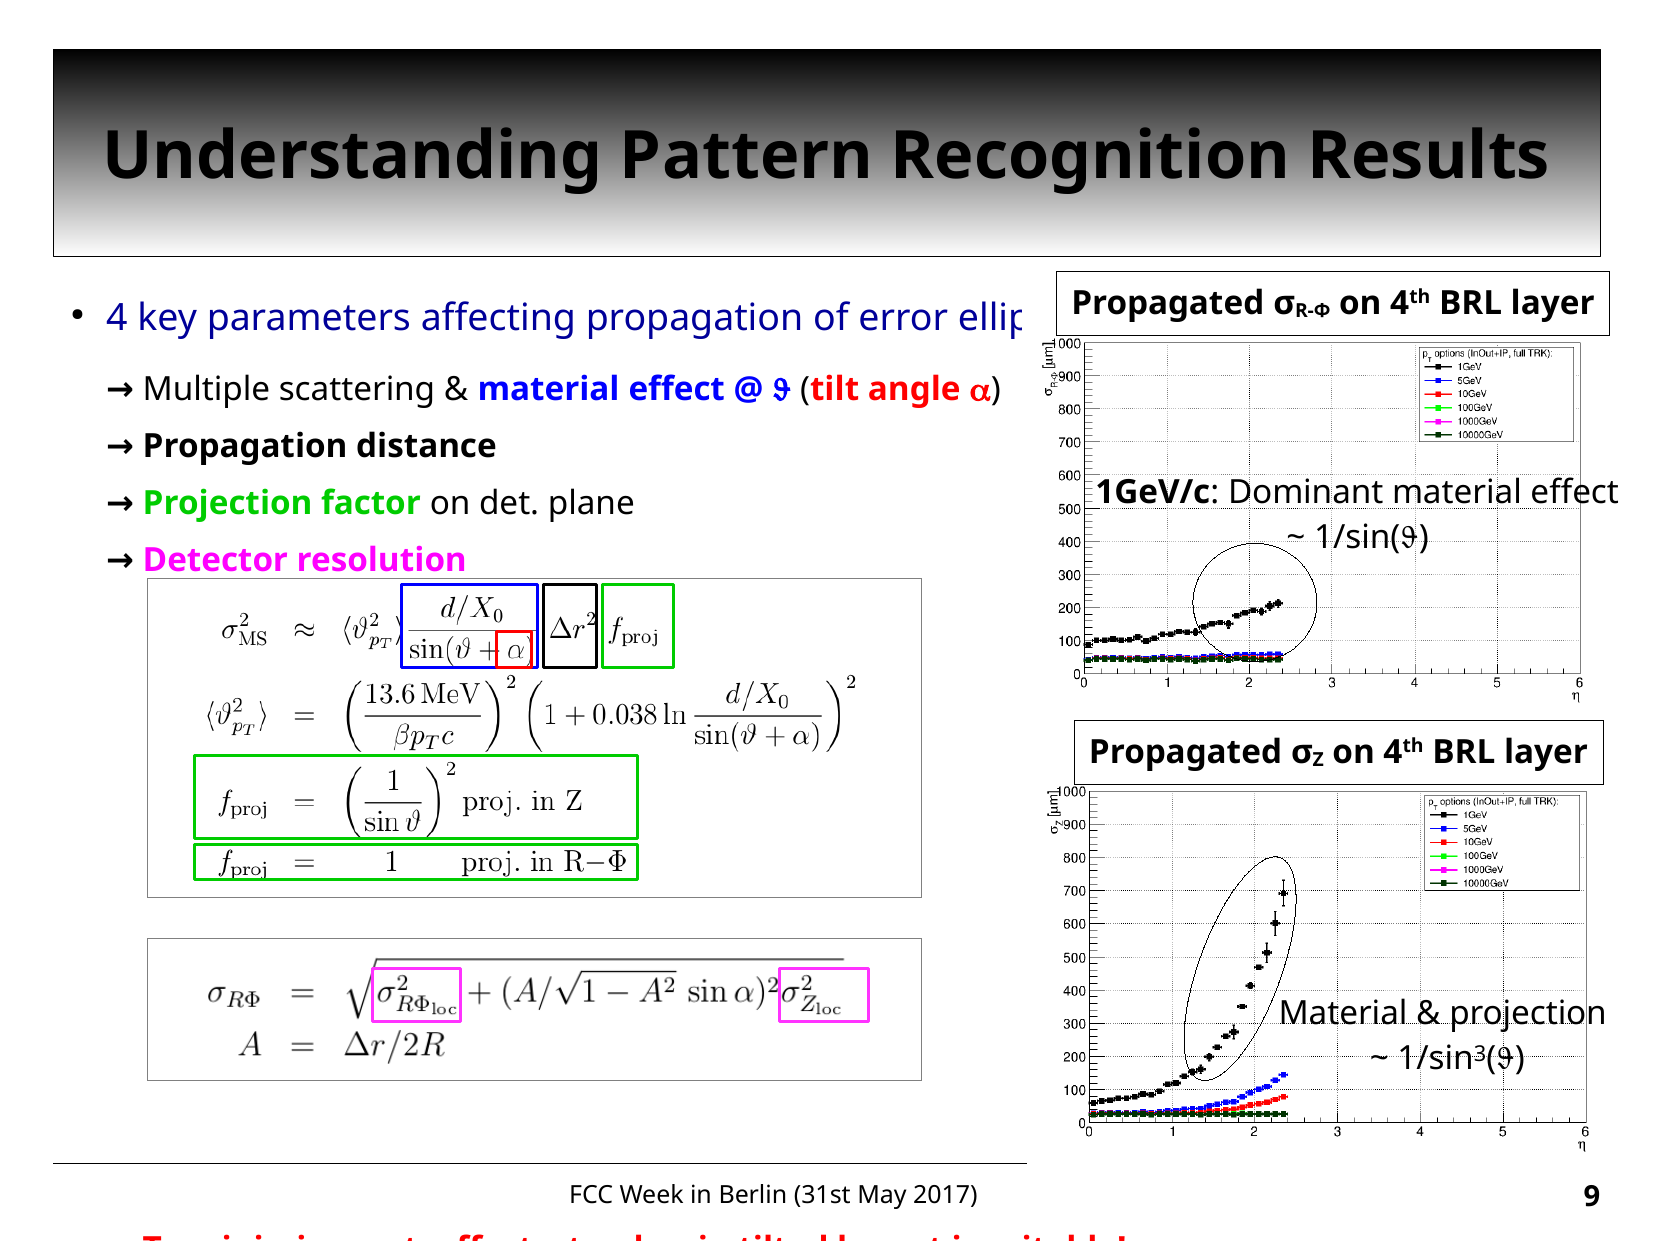

# Understanding Pattern Recognition Results
Propagated σR-Φ on 4th BRL layer
4 key parameters affecting propagation of error ellipse:
→ Multiple scattering & material effect @ ϑ (tilt angle α)
→ Propagation distance
→ Projection factor on det. plane
→ Detector resolution
→ To minimize mat. effects, tracker in tilted layout inevitable!
1GeV/c: Dominant material effect
~ 1/sin(ϑ)
Propagated σZ on 4th BRL layer
Material & projection
~ 1/sin3(ϑ)
9
FCC Week in Berlin (31st May 2017)